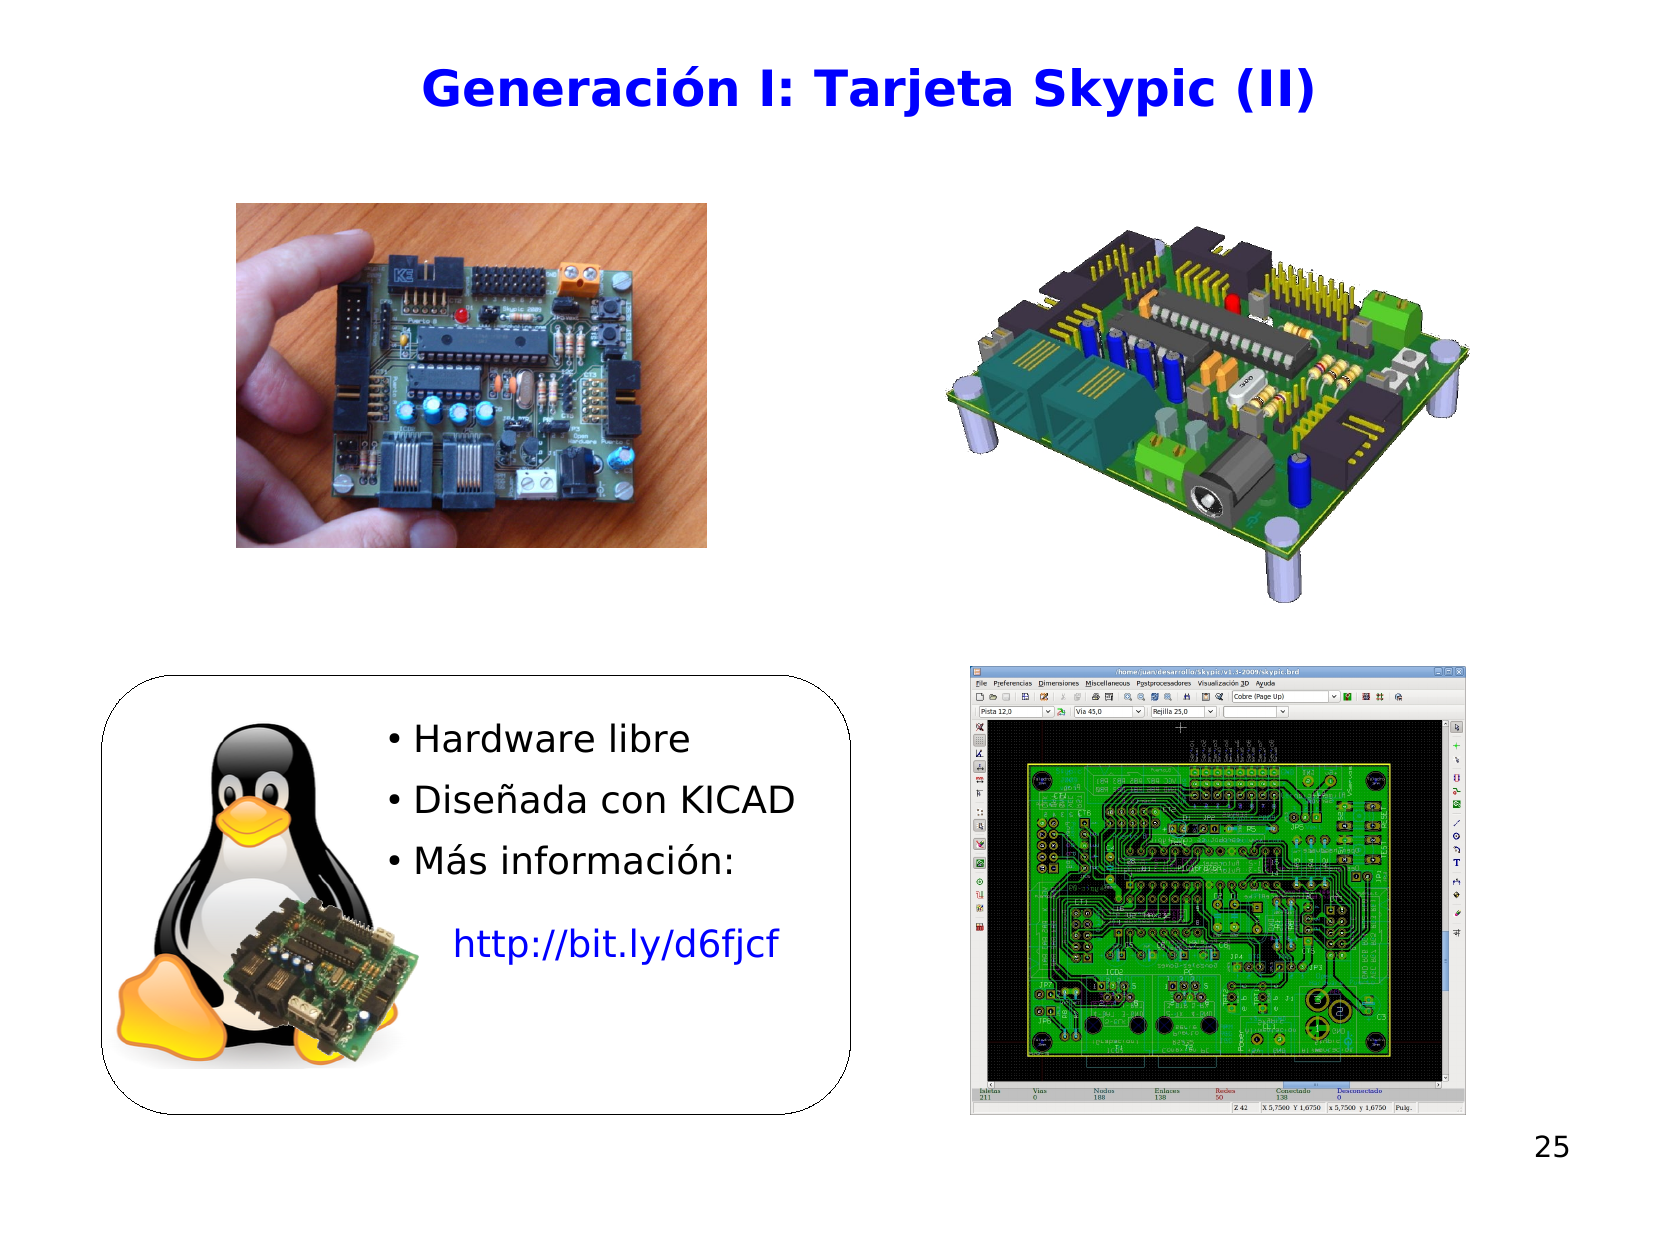

Generación I: Tarjeta Skypic (II)
 Hardware libre
 Diseñada con KICAD
 Más información:
http://bit.ly/d6fjcf
25